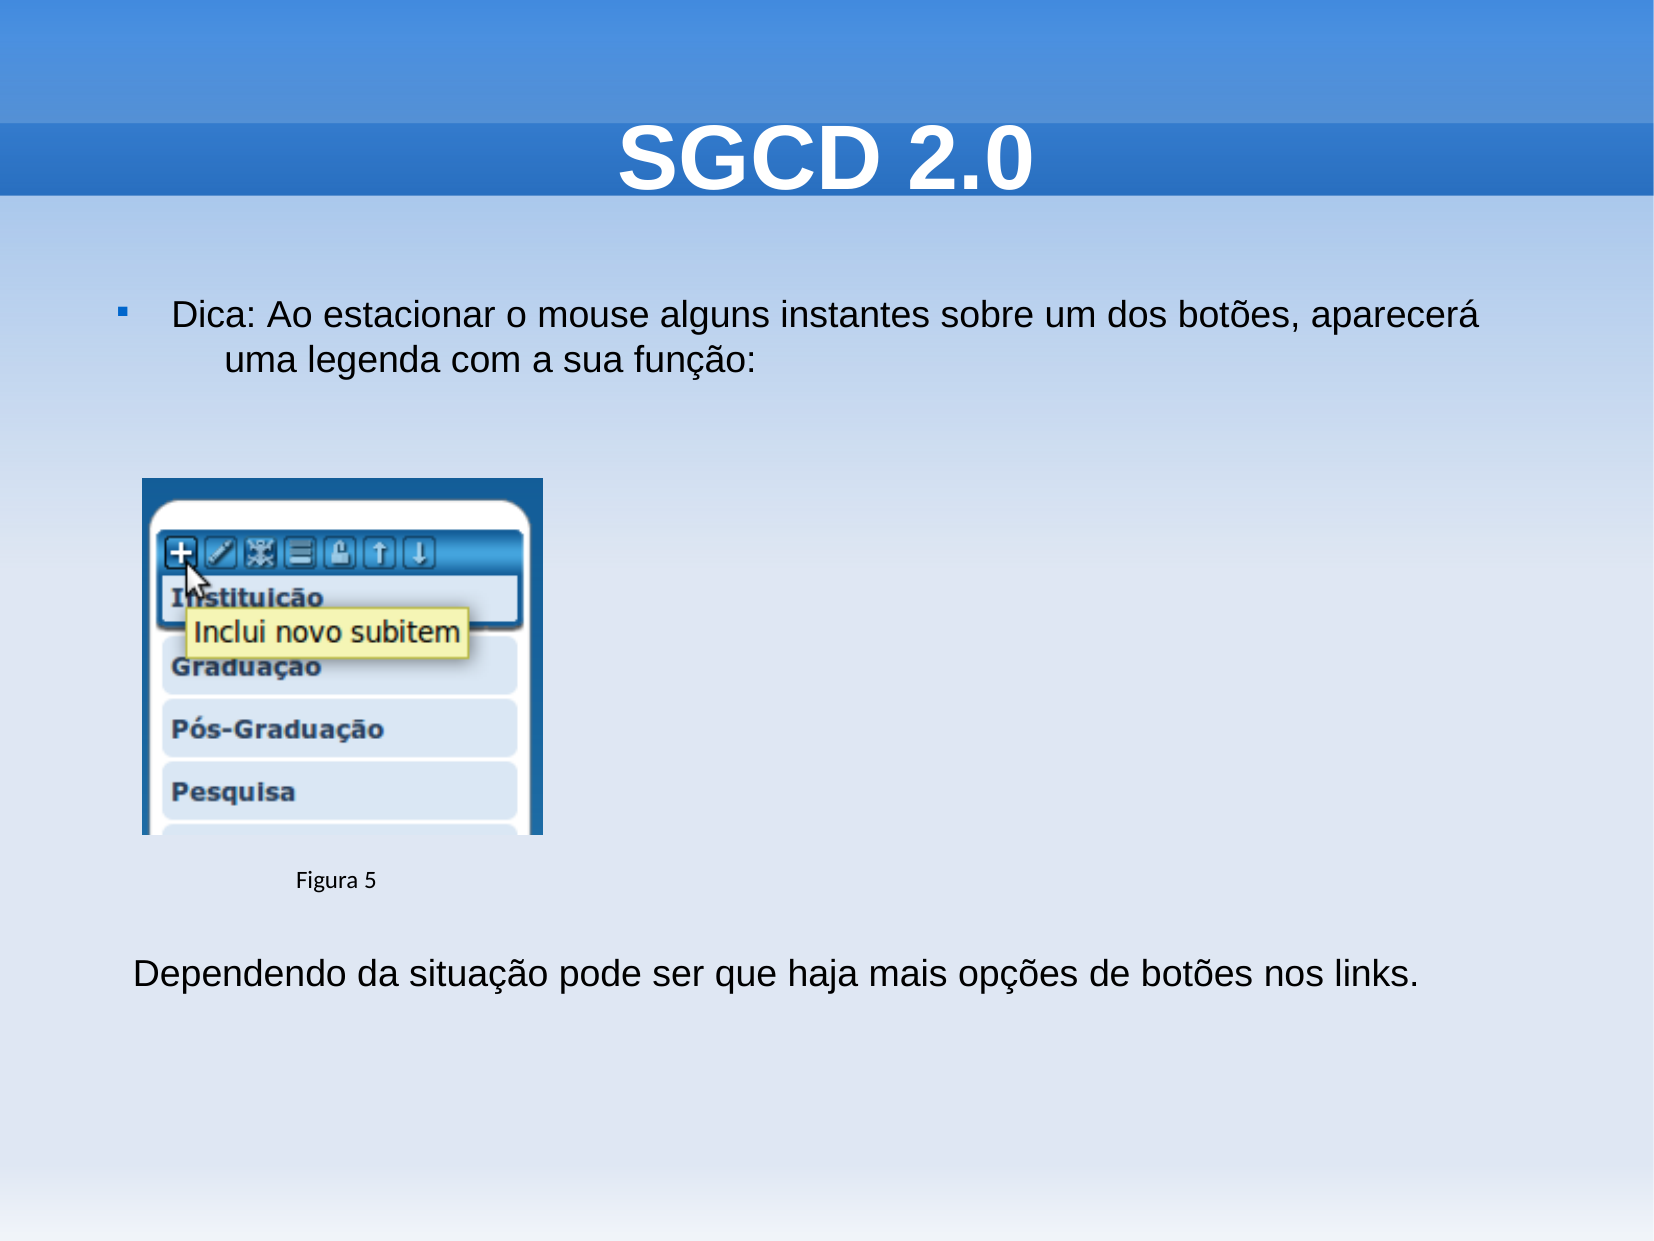

# SGCD 2.0
Dica: Ao estacionar o mouse alguns instantes sobre um dos botões, aparecerá uma legenda com a sua função:
Figura 5
Dependendo da situação pode ser que haja mais opções de botões nos links.